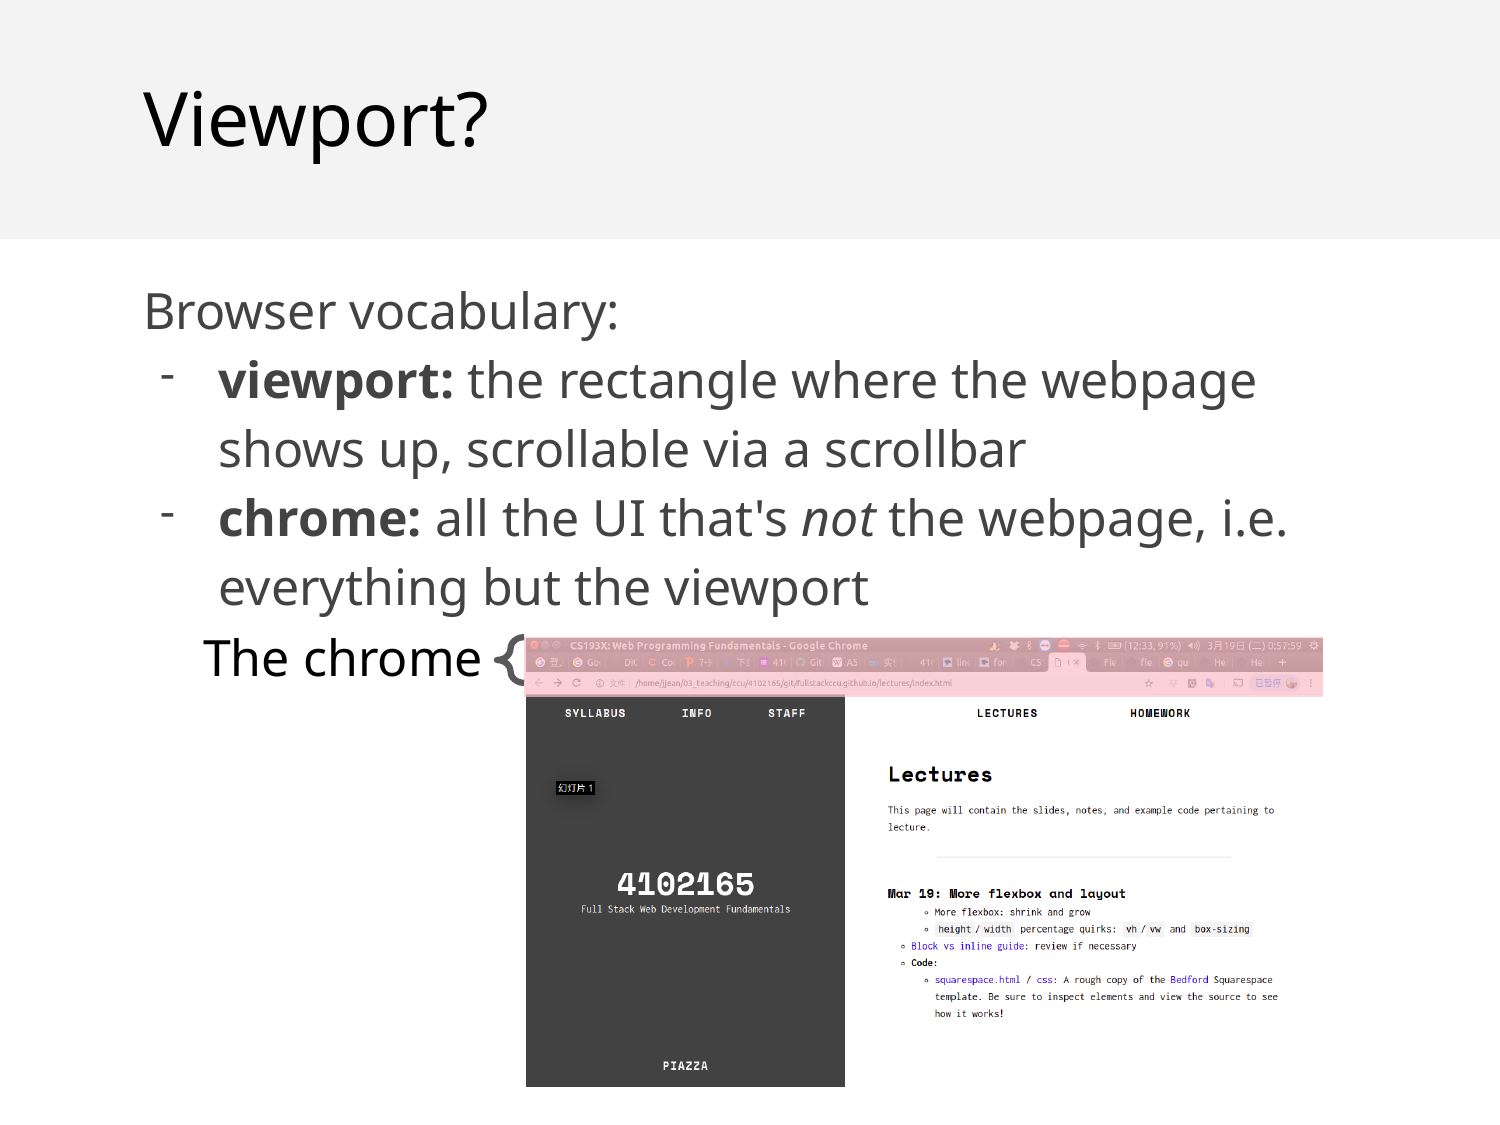

# Viewport?
Browser vocabulary:
viewport: the rectangle where the webpage shows up, scrollable via a scrollbar
chrome: all the UI that's not the webpage, i.e. everything but the viewport
The chrome